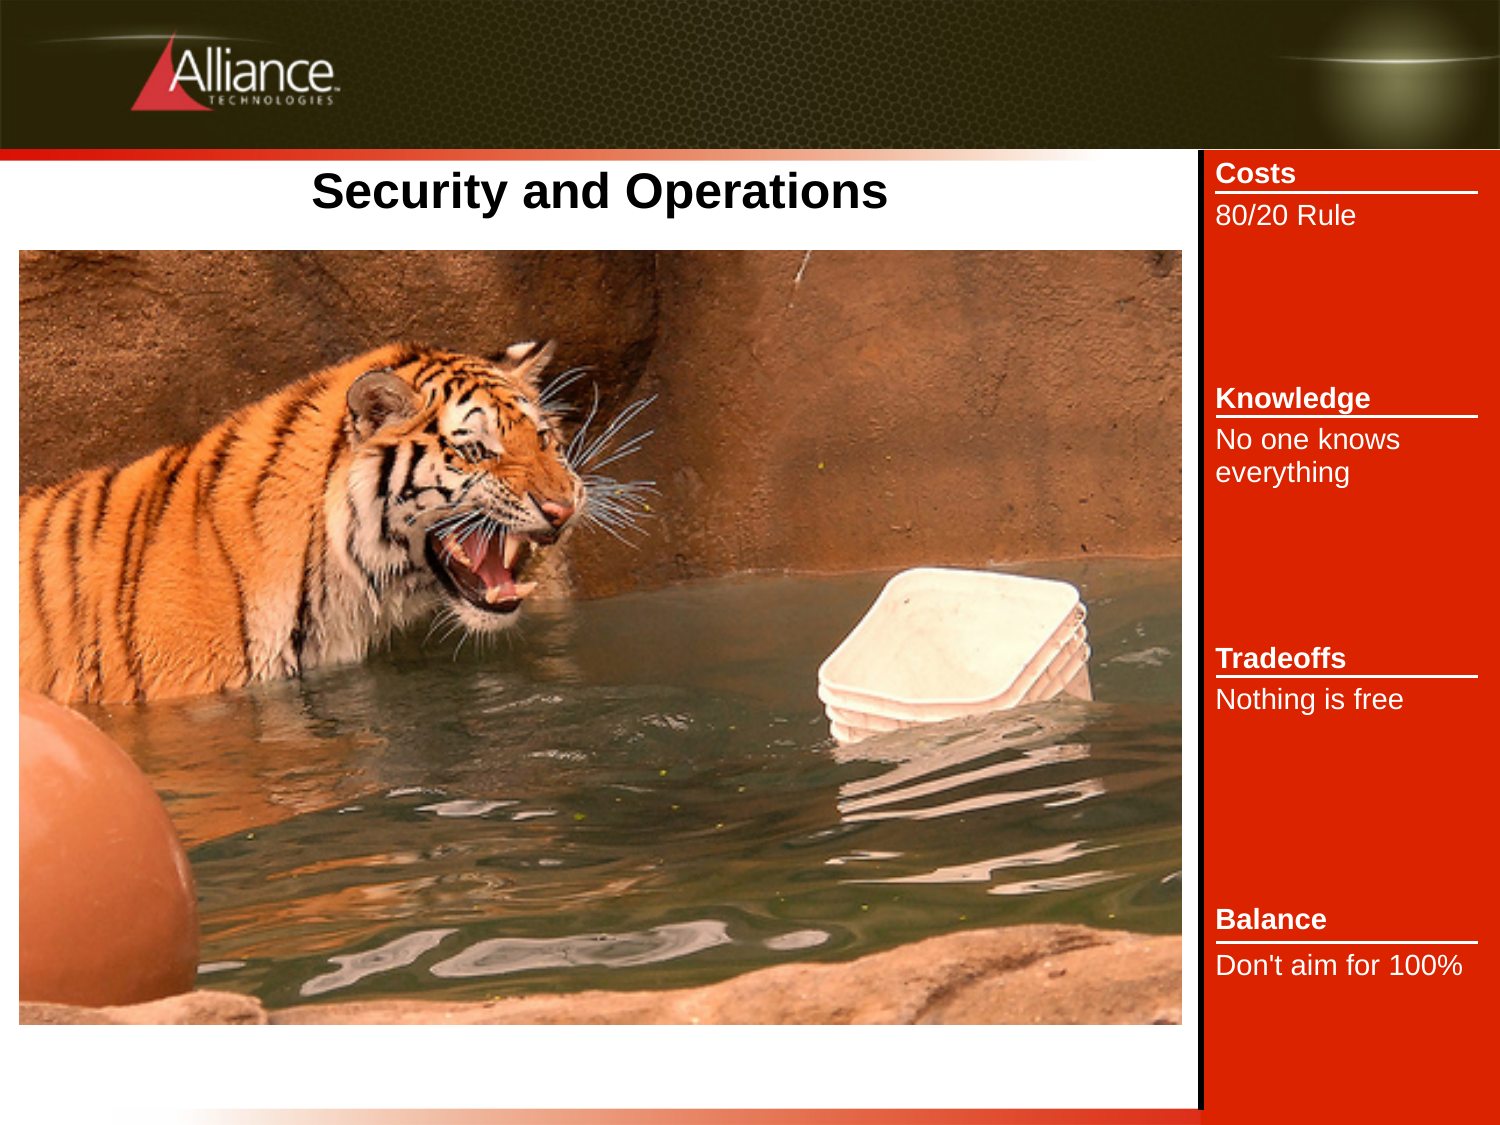

Costs
Security and Operations
80/20 Rule
Knowledge
No one knows everything
Tradeoffs
Nothing is free
Balance
Don't aim for 100%